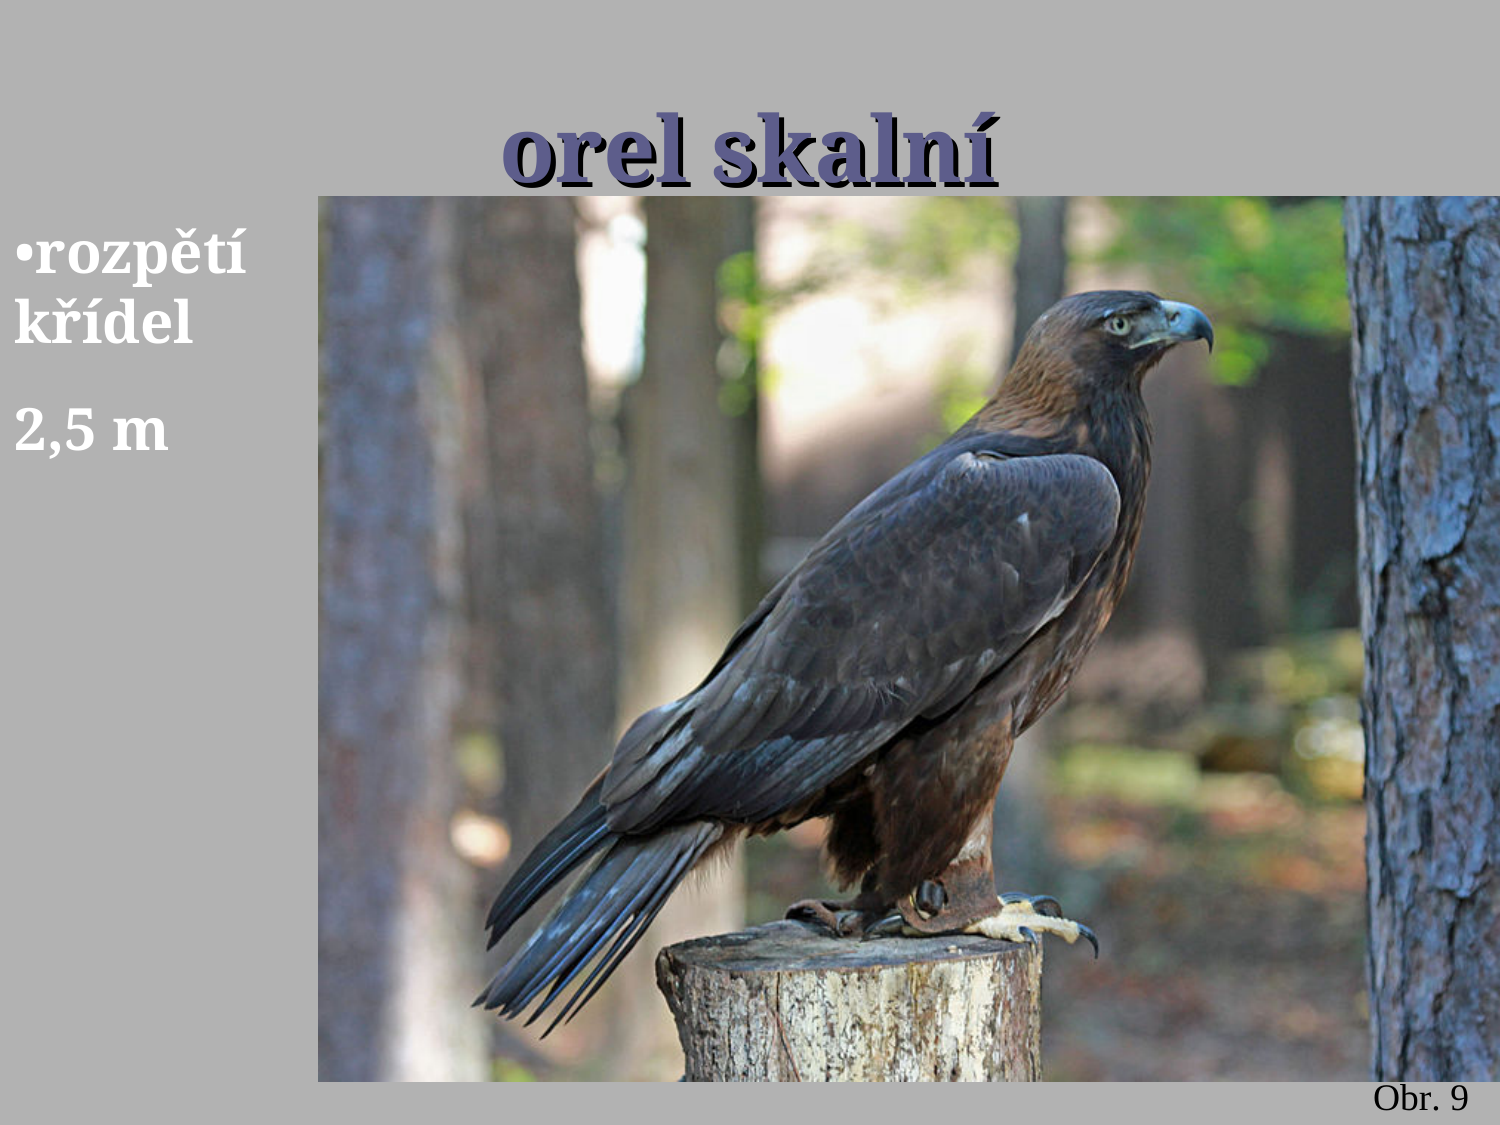

# orel skalní
rozpětí křídel
2,5 m
Obr. 9